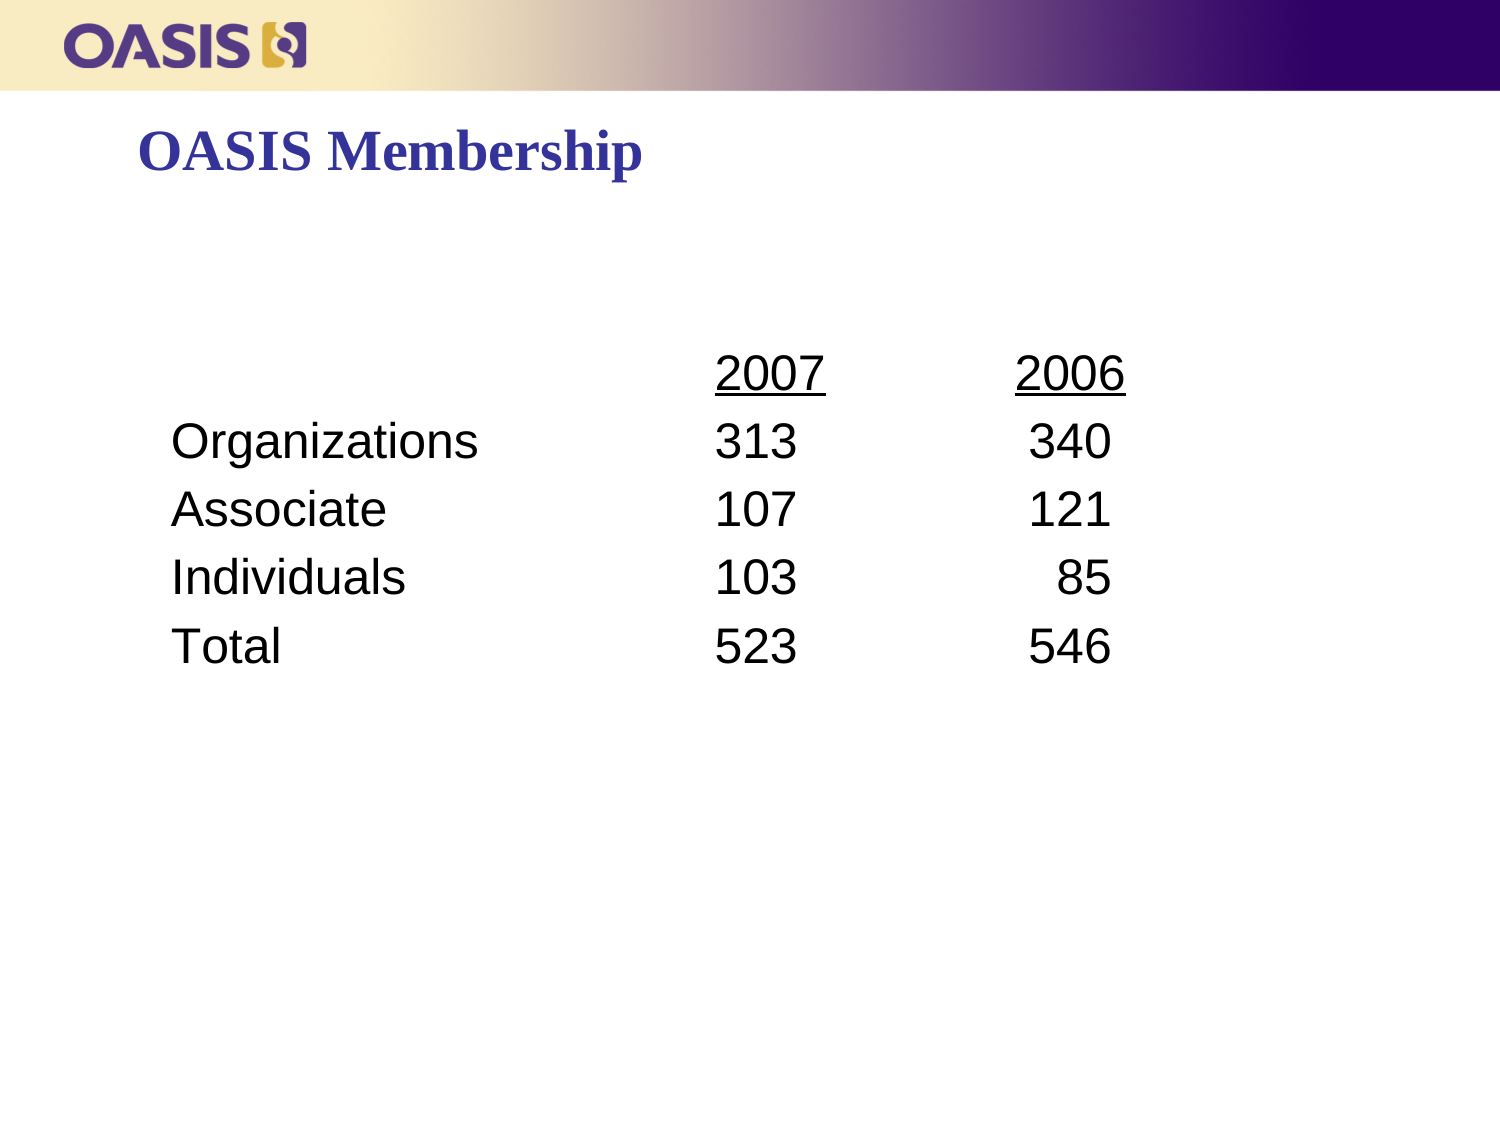

OASIS Membership
# 2007		2006
	Organizations		313		 340
	Associate			107		 121
	Individuals			103		 85
	Total			523		 546